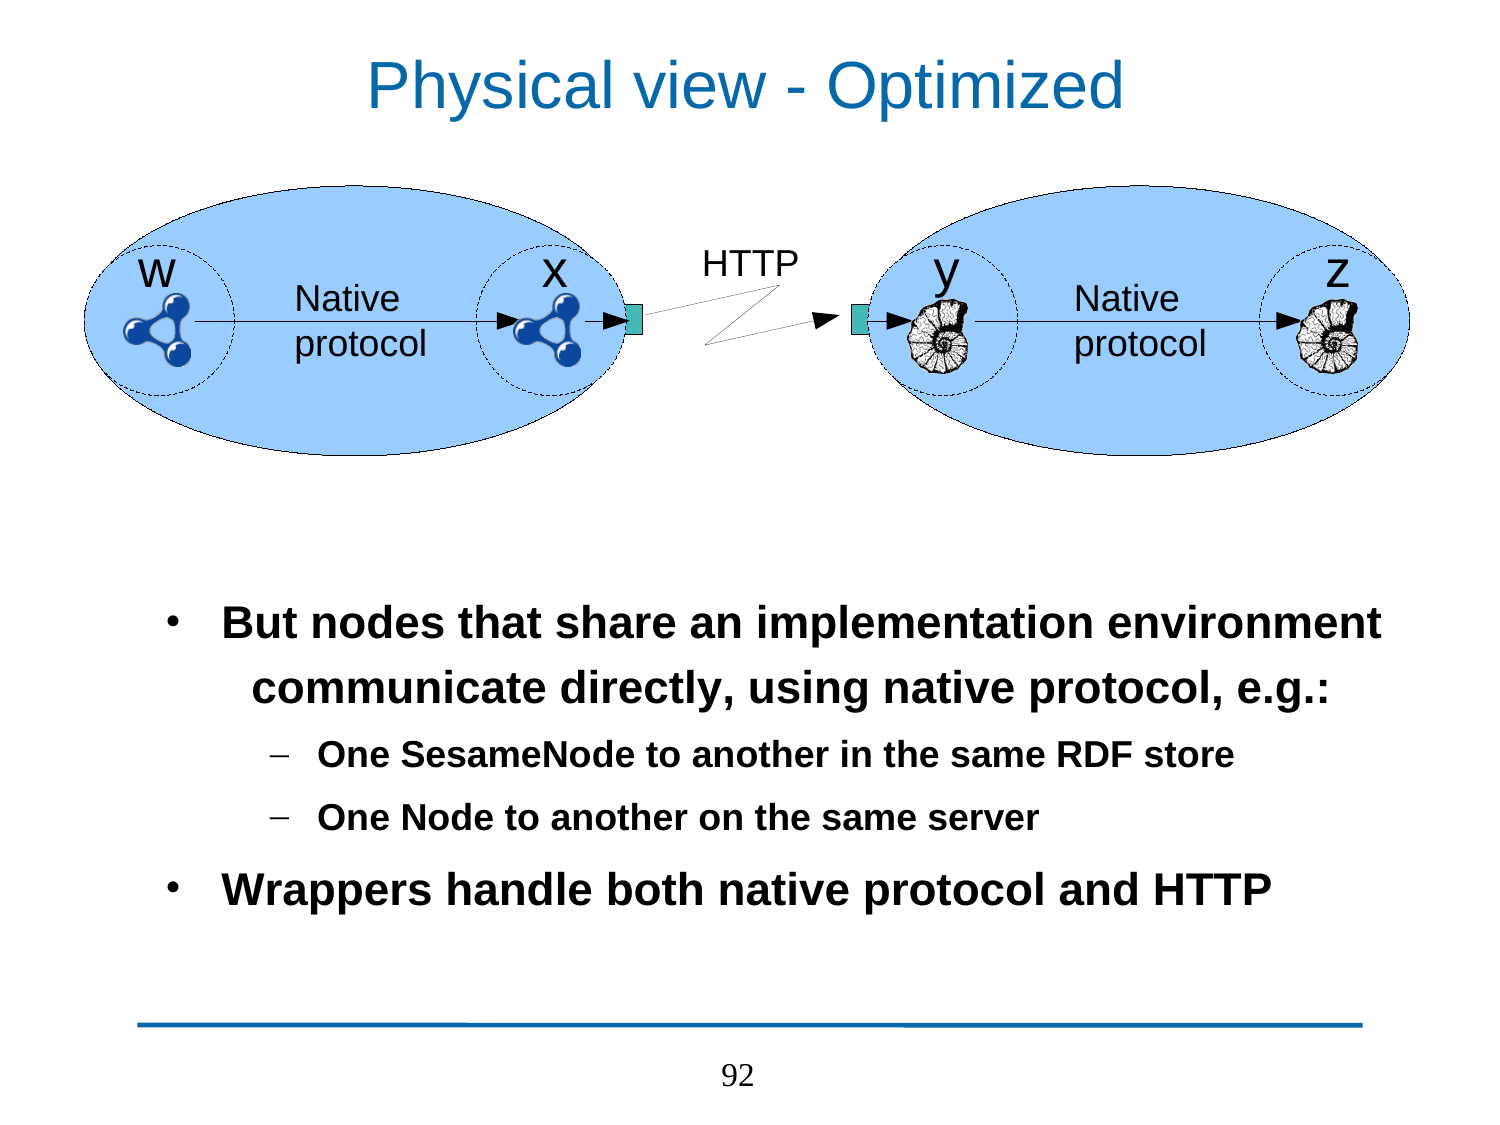

# Physical view - Optimized
w
x
y
z
HTTP
Native
protocol
Native
protocol
But nodes that share an implementation environment communicate directly, using native protocol, e.g.:
One SesameNode to another in the same RDF store
One Node to another on the same server
Wrappers handle both native protocol and HTTP
92